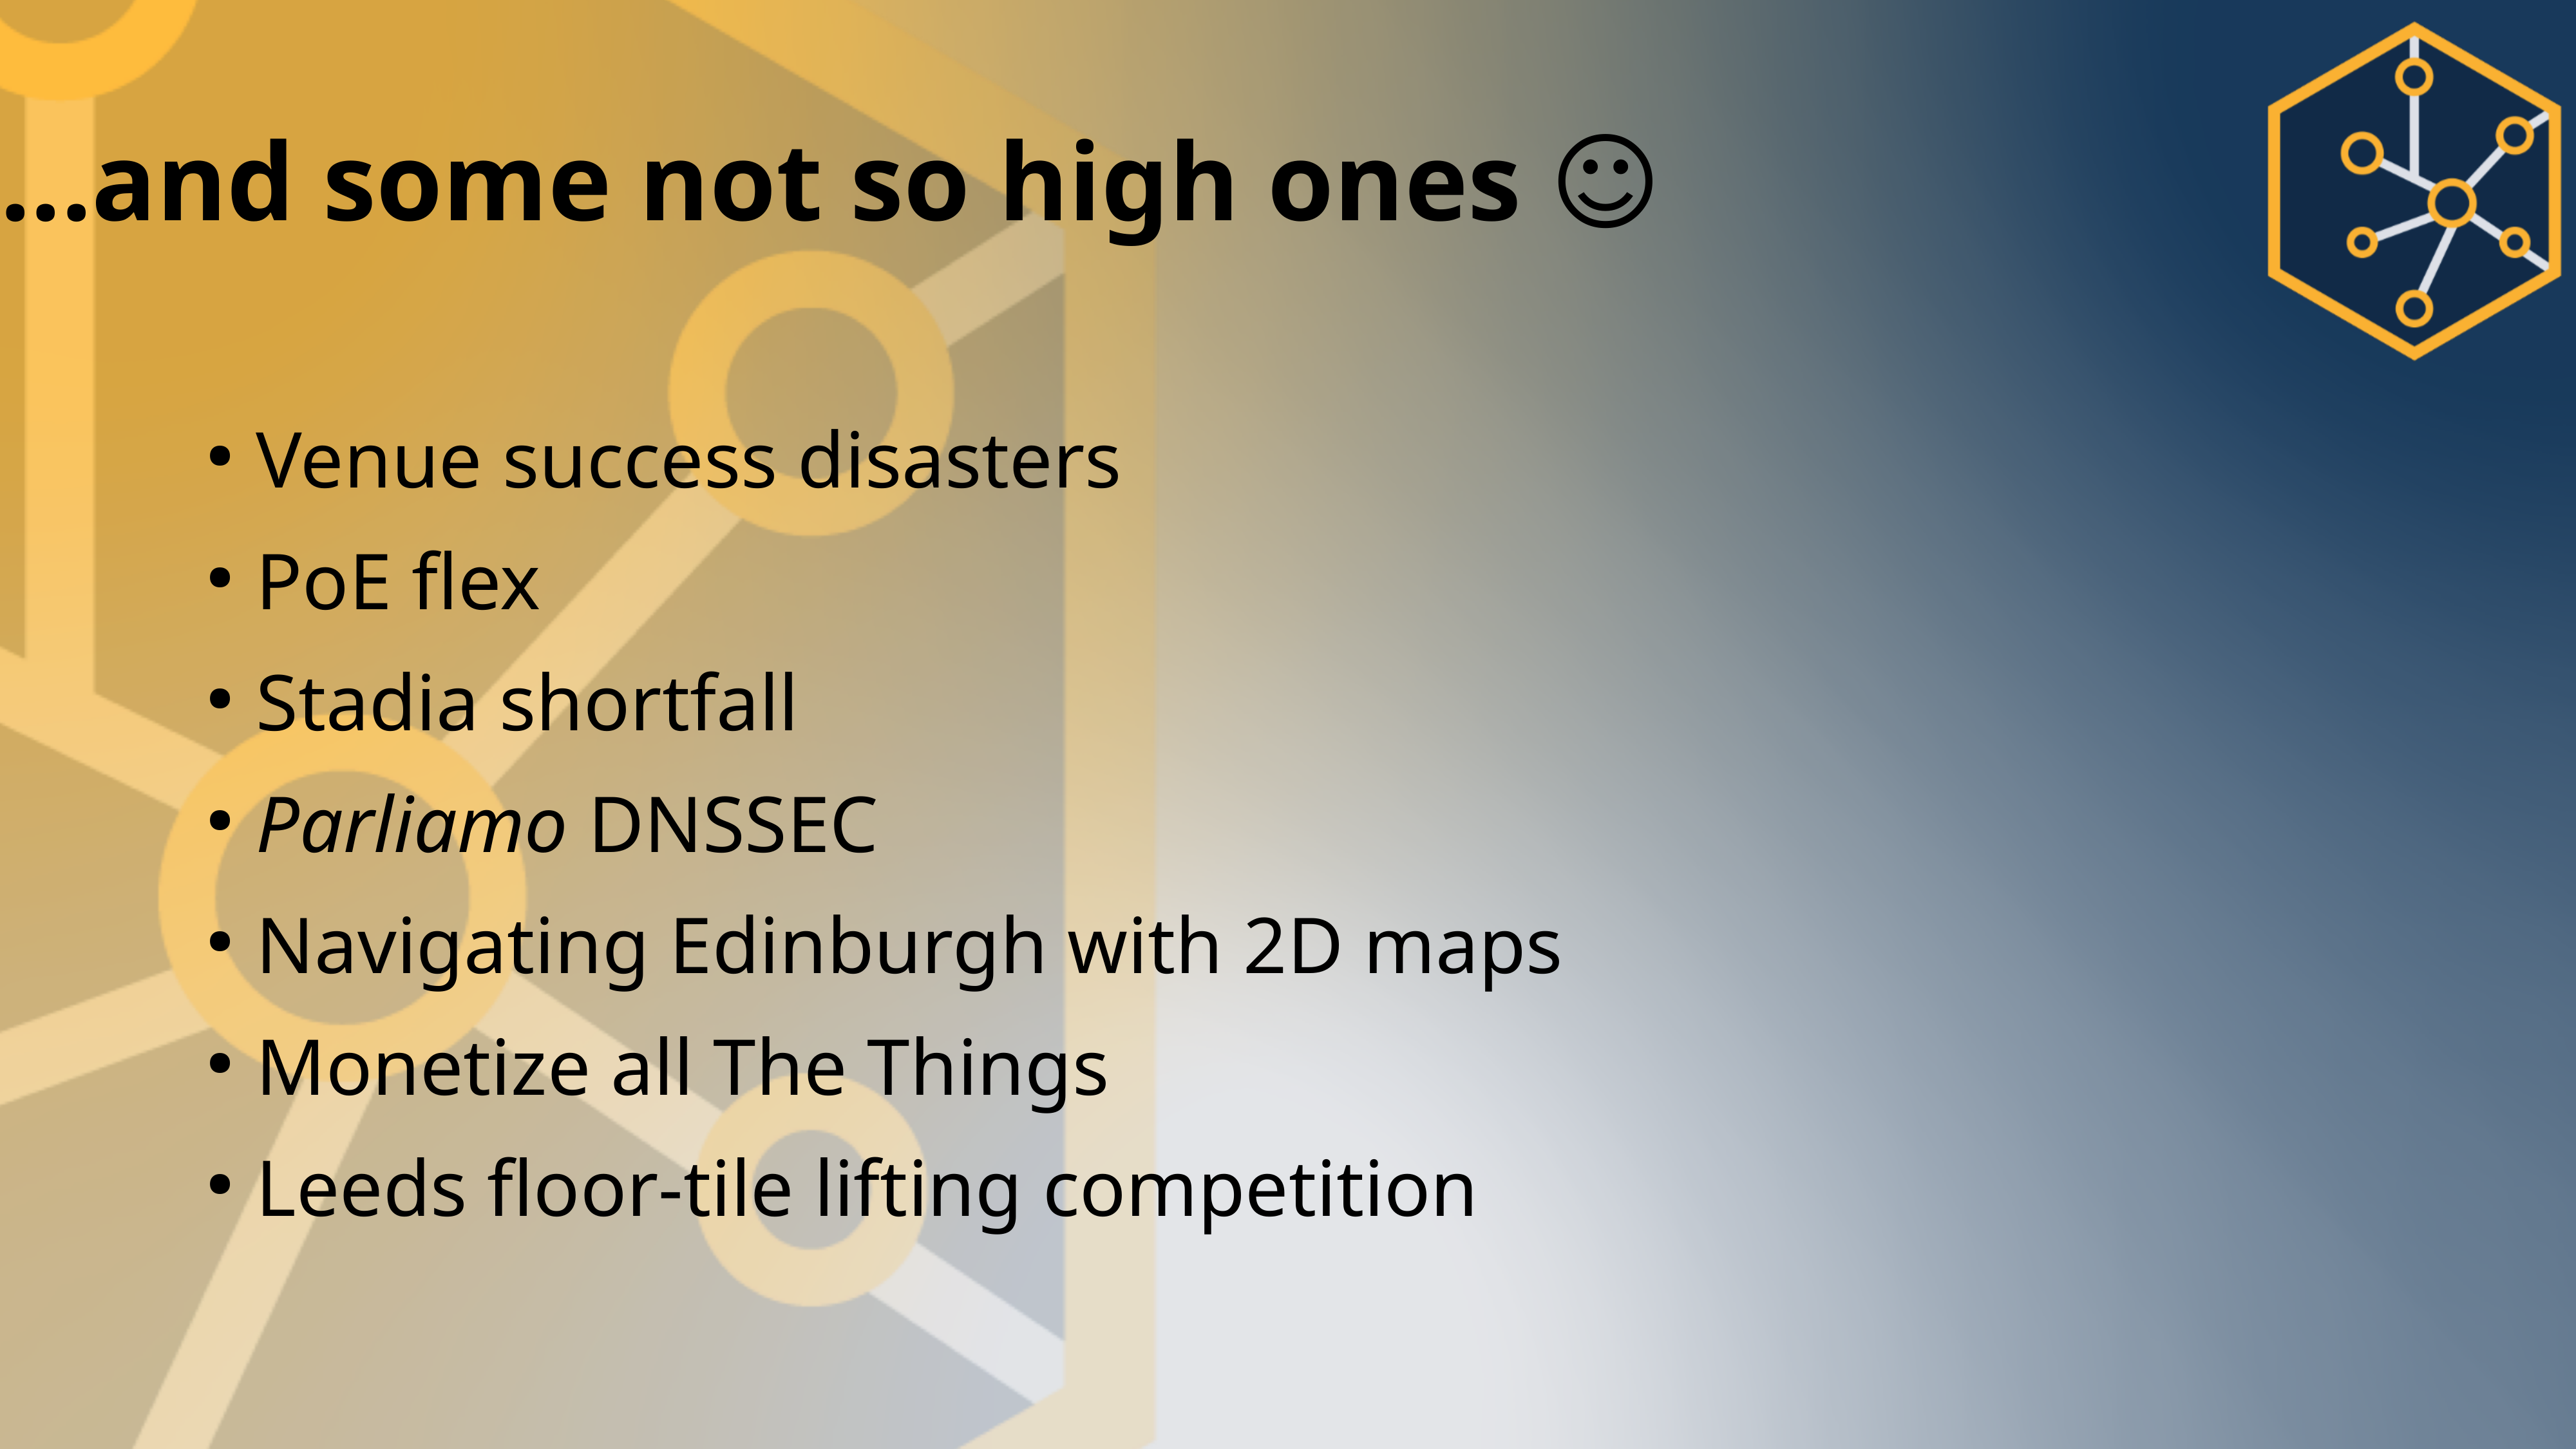

# ...and some not so high ones ☺
 Venue success disasters
 PoE flex
 Stadia shortfall
 Parliamo DNSSEC
 Navigating Edinburgh with 2D maps
 Monetize all The Things
 Leeds floor-tile lifting competition